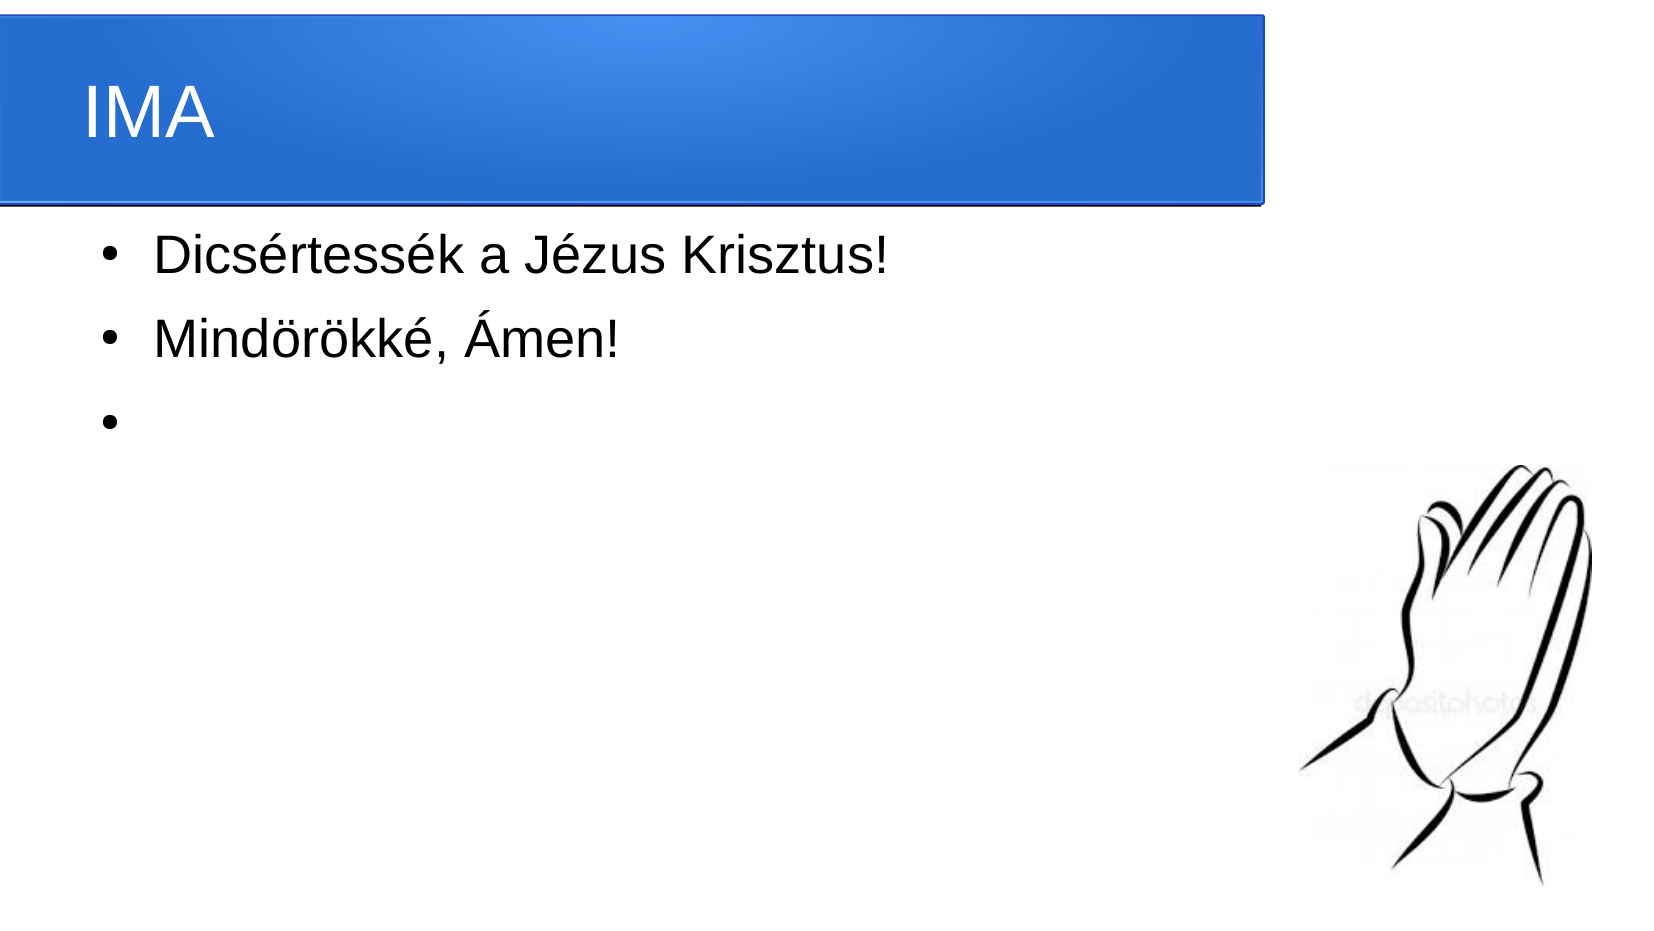

# IMA
Dicsértessék a Jézus Krisztus!
Mindörökké, Ámen!